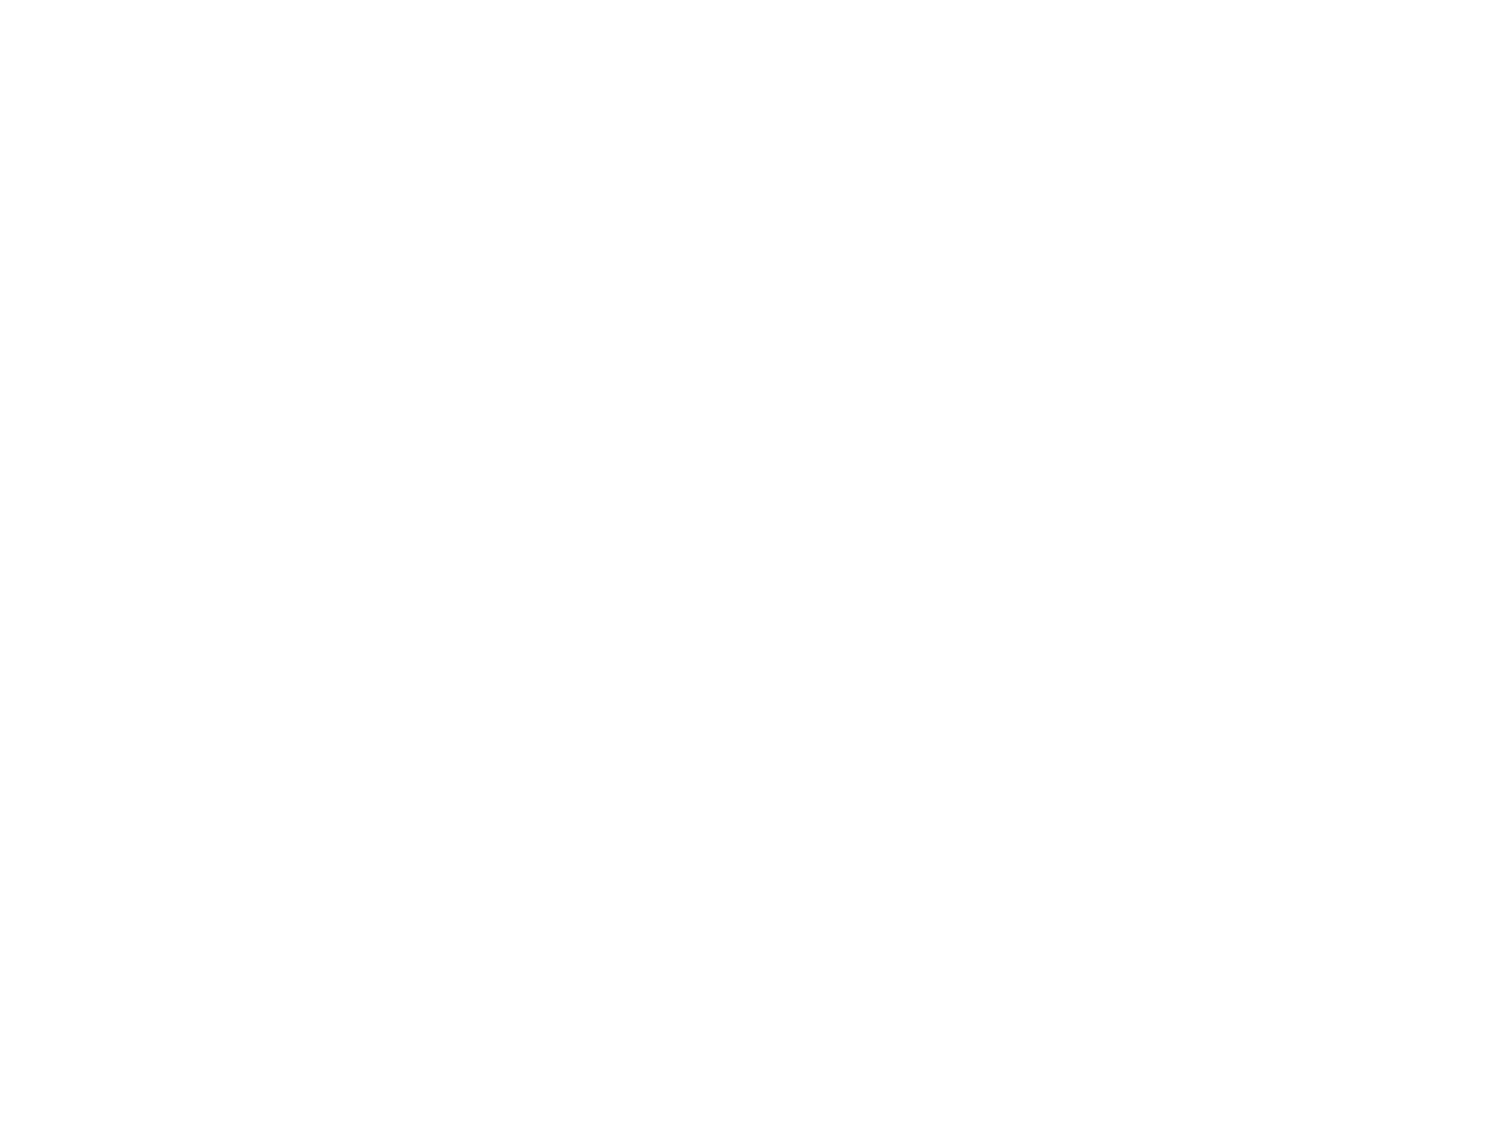

# What can you do for us?